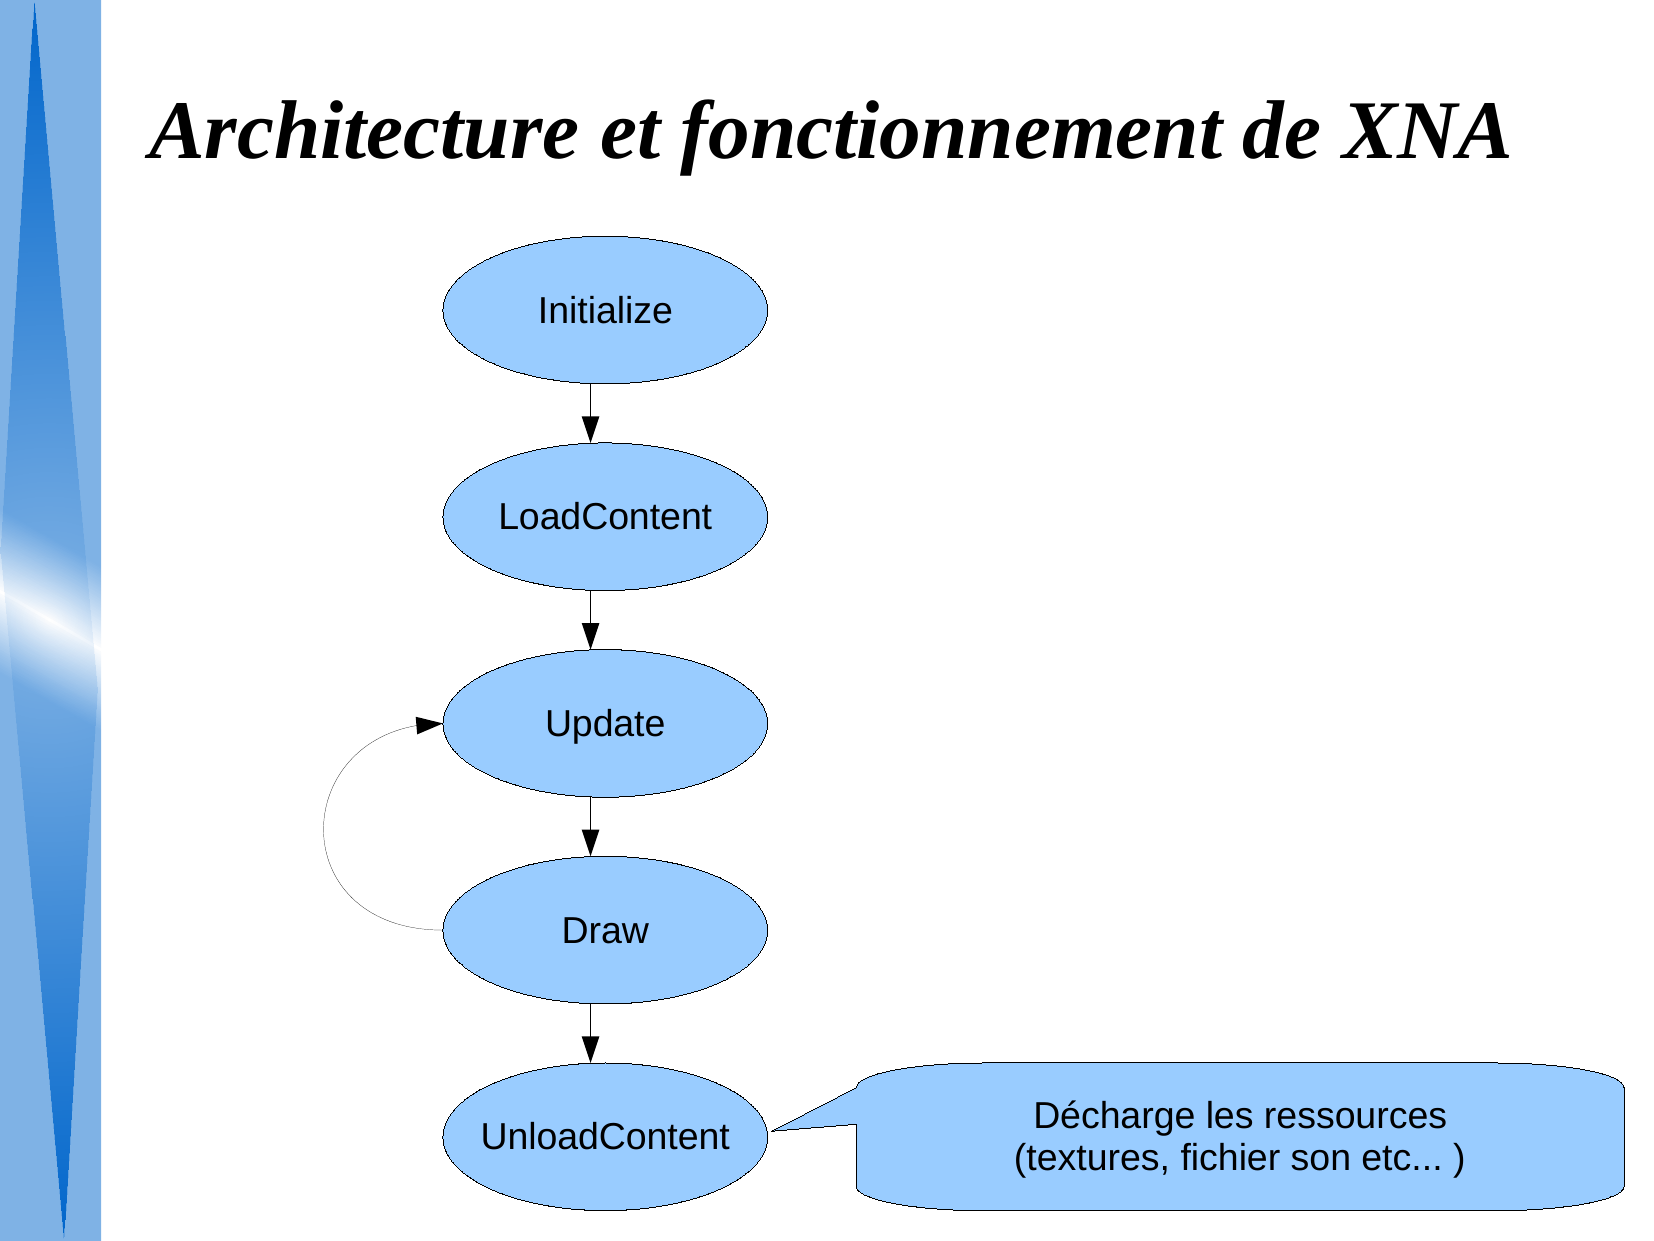

# Architecture et fonctionnement de XNA
Initialize
LoadContent
Update
Draw
UnloadContent
Décharge les ressources
(textures, fichier son etc... )